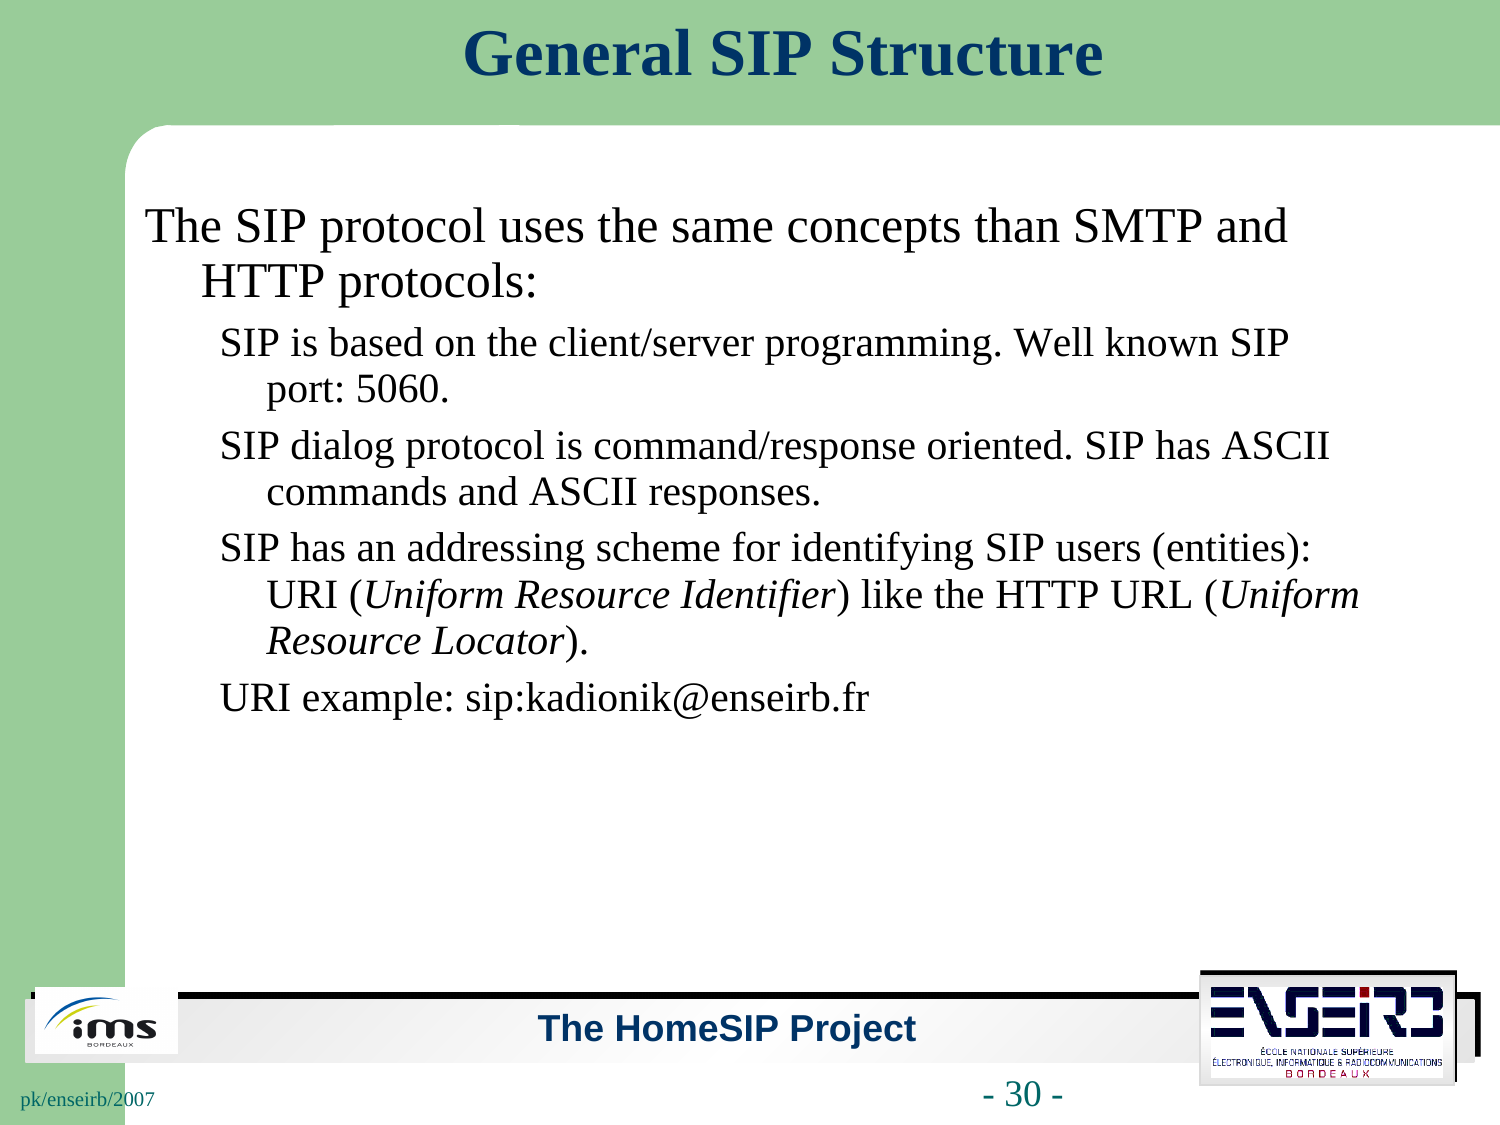

General SIP Structure
The SIP protocol uses the same concepts than SMTP and HTTP protocols:
SIP is based on the client/server programming. Well known SIP port: 5060.
SIP dialog protocol is command/response oriented. SIP has ASCII commands and ASCII responses.
SIP has an addressing scheme for identifying SIP users (entities): URI (Uniform Resource Identifier) like the HTTP URL (Uniform Resource Locator).
URI example: sip:kadionik@enseirb.fr